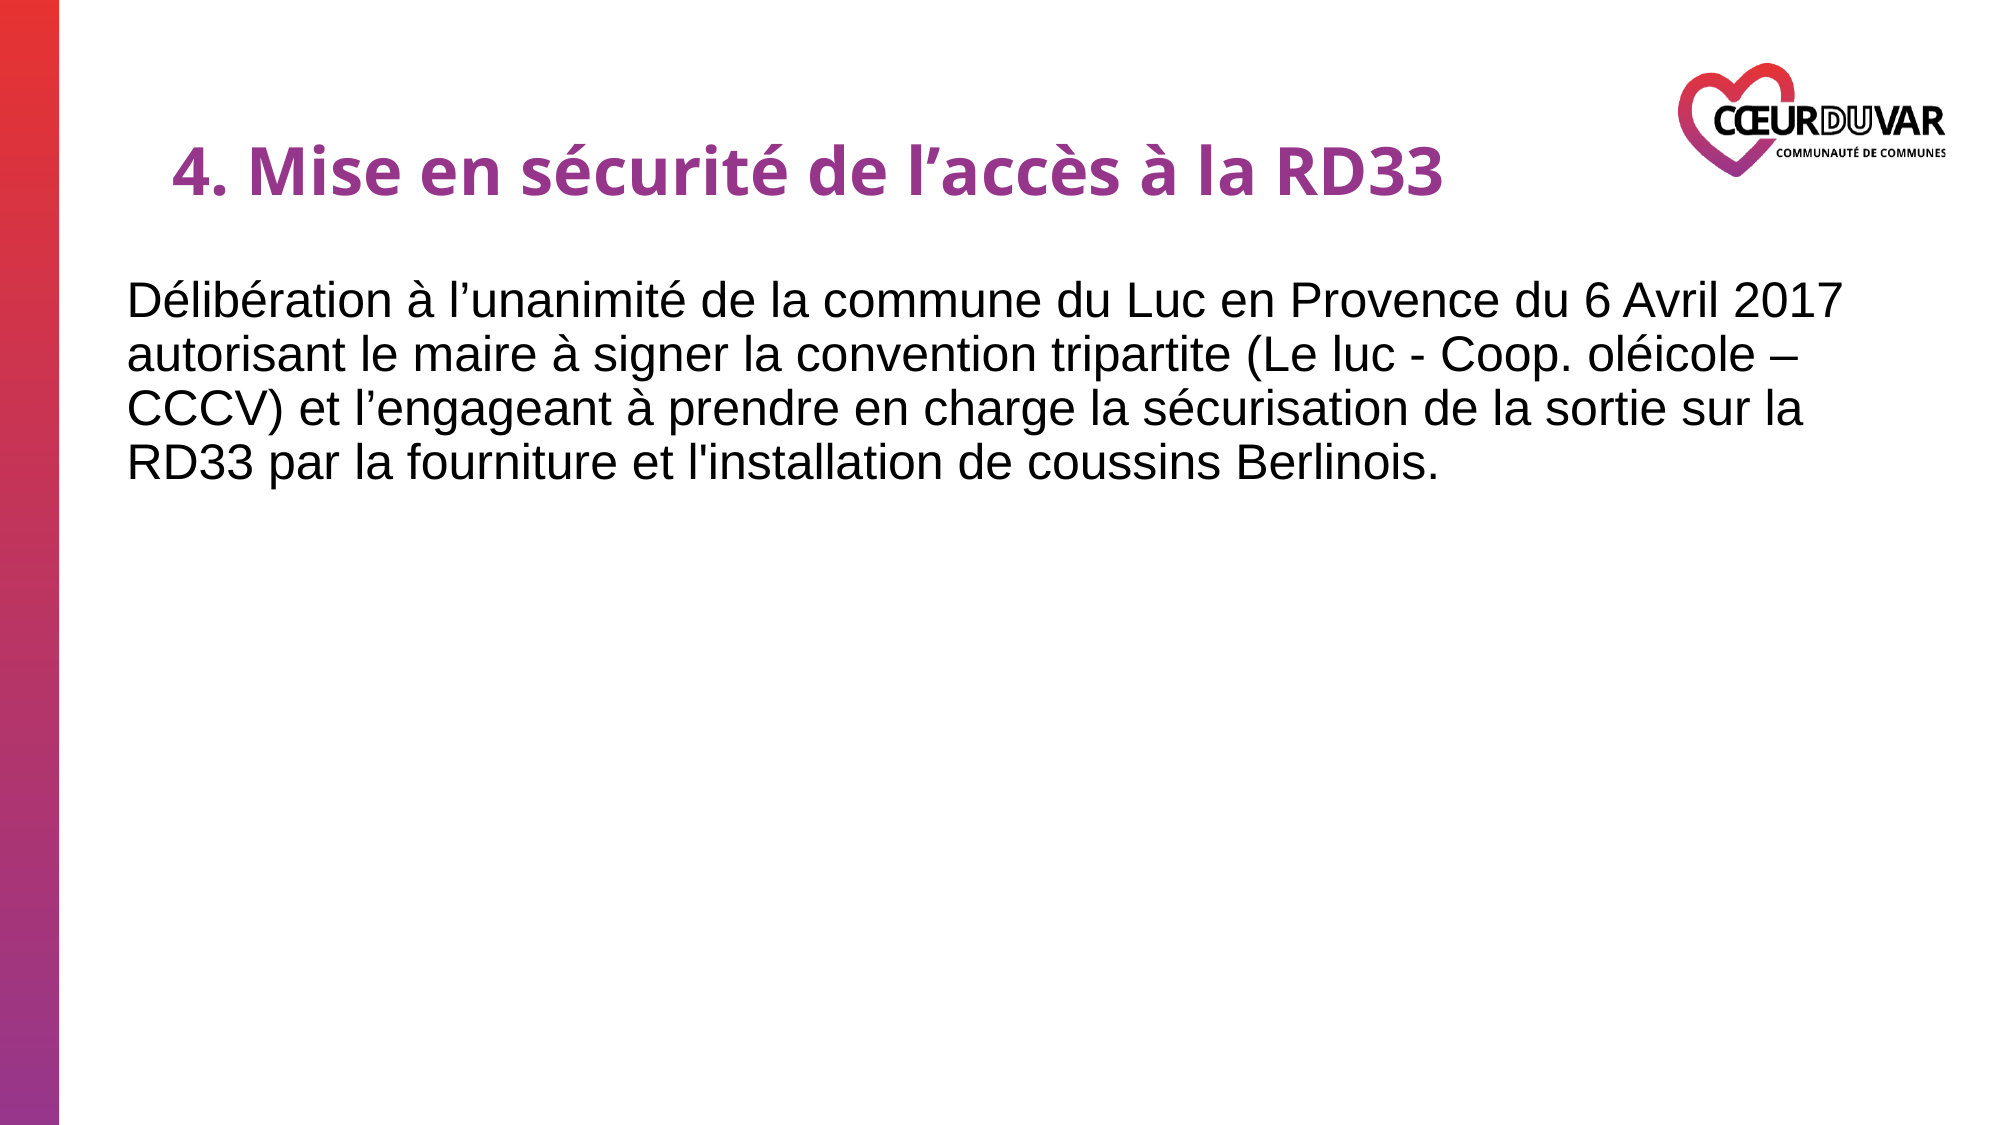

4. Mise en sécurité de l’accès à la RD33
# Délibération à l’unanimité de la commune du Luc en Provence du 6 Avril 2017 autorisant le maire à signer la convention tripartite (Le luc - Coop. oléicole –CCCV) et l’engageant à prendre en charge la sécurisation de la sortie sur la RD33 par la fourniture et l'installation de coussins Berlinois.